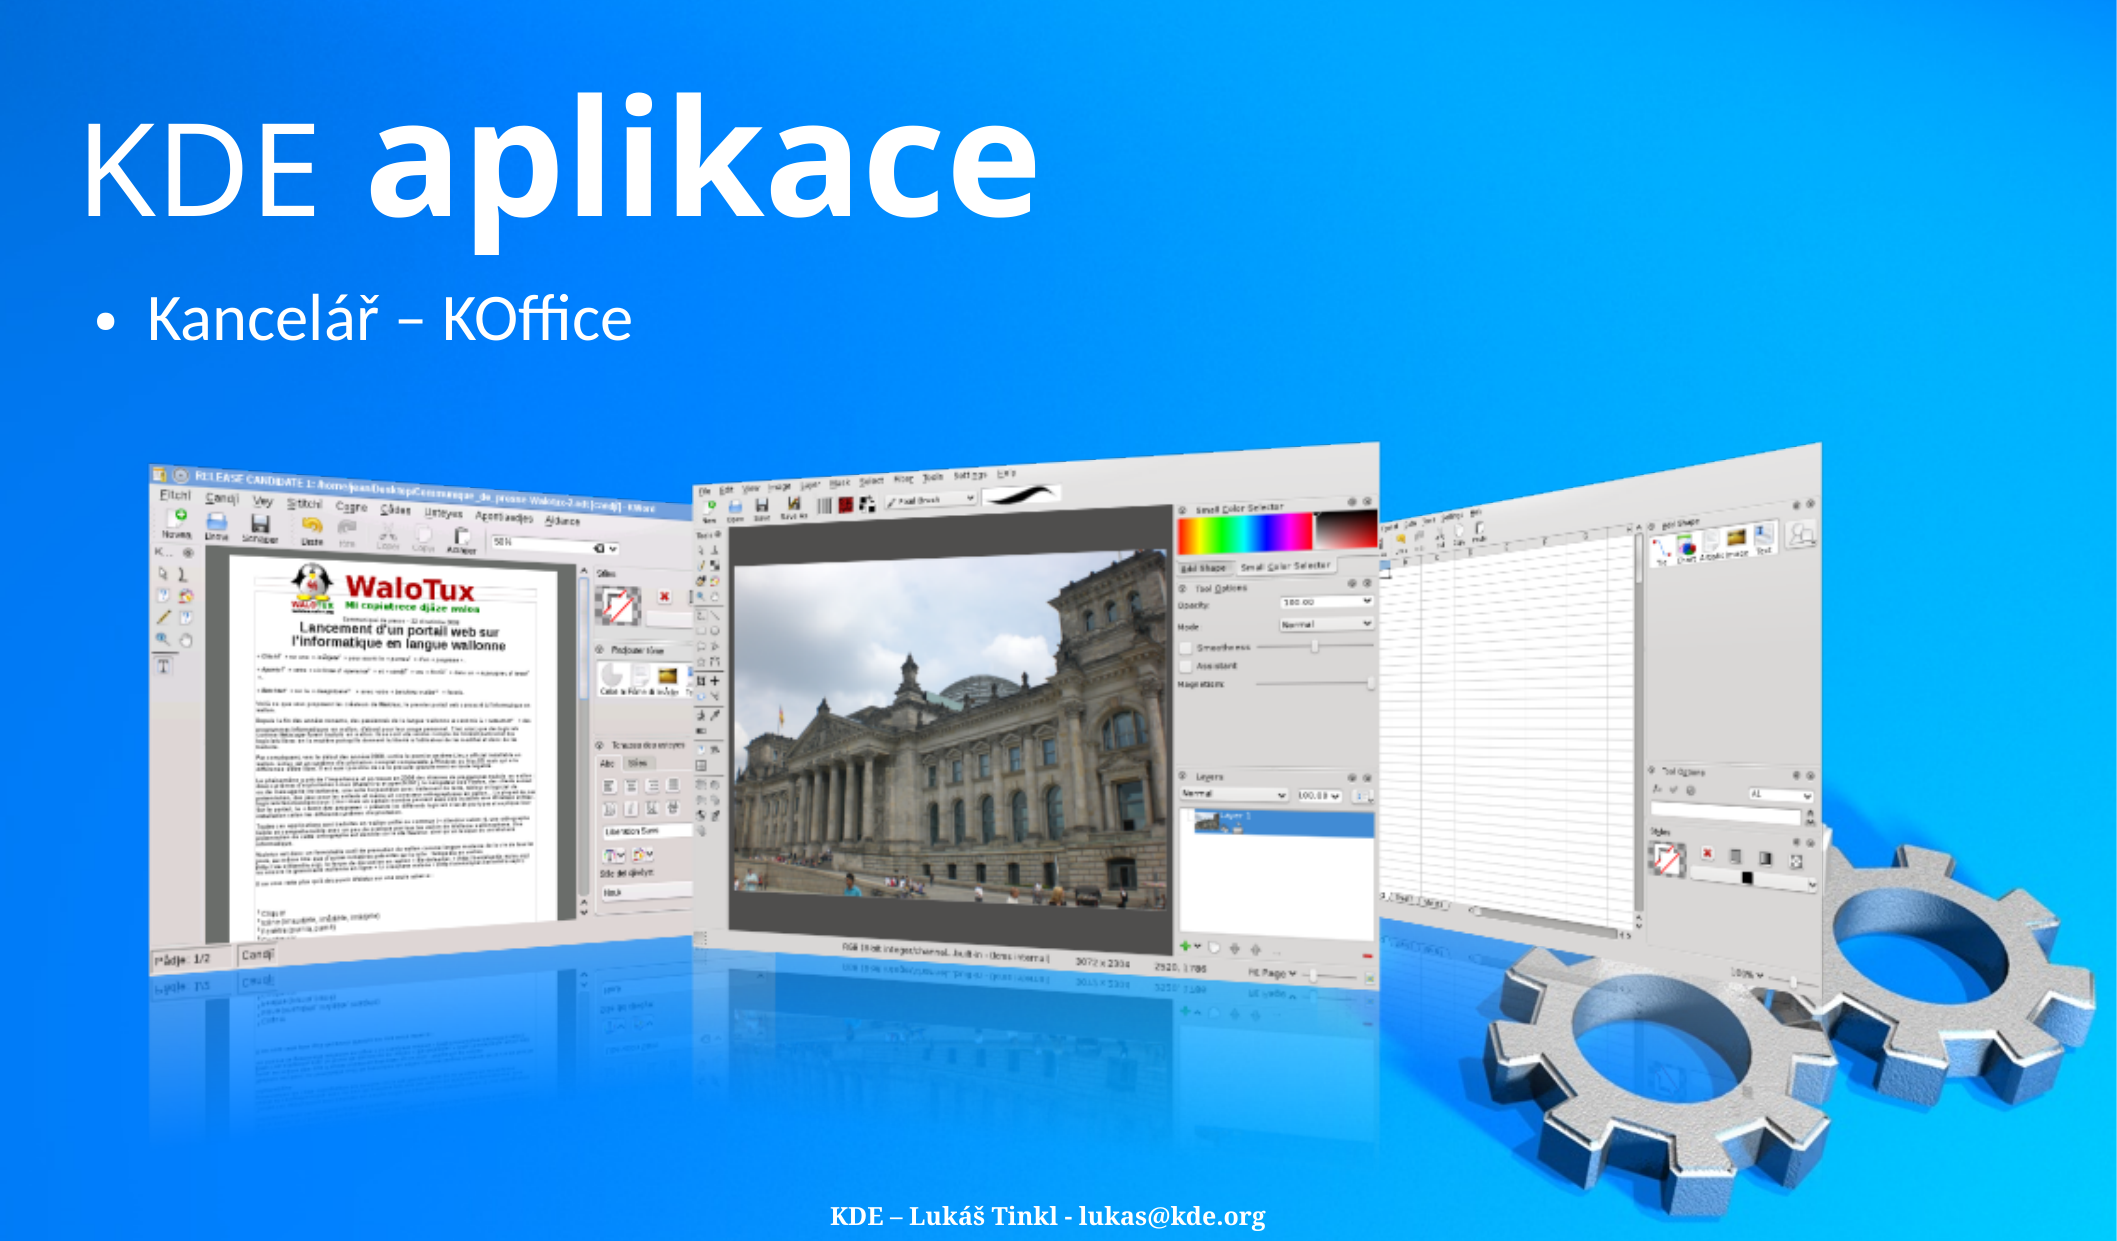

# KDE aplikace
Kancelář – KOffice
KDE for Beginners - Sandro S. Andrade - sandroandrade@kde.org